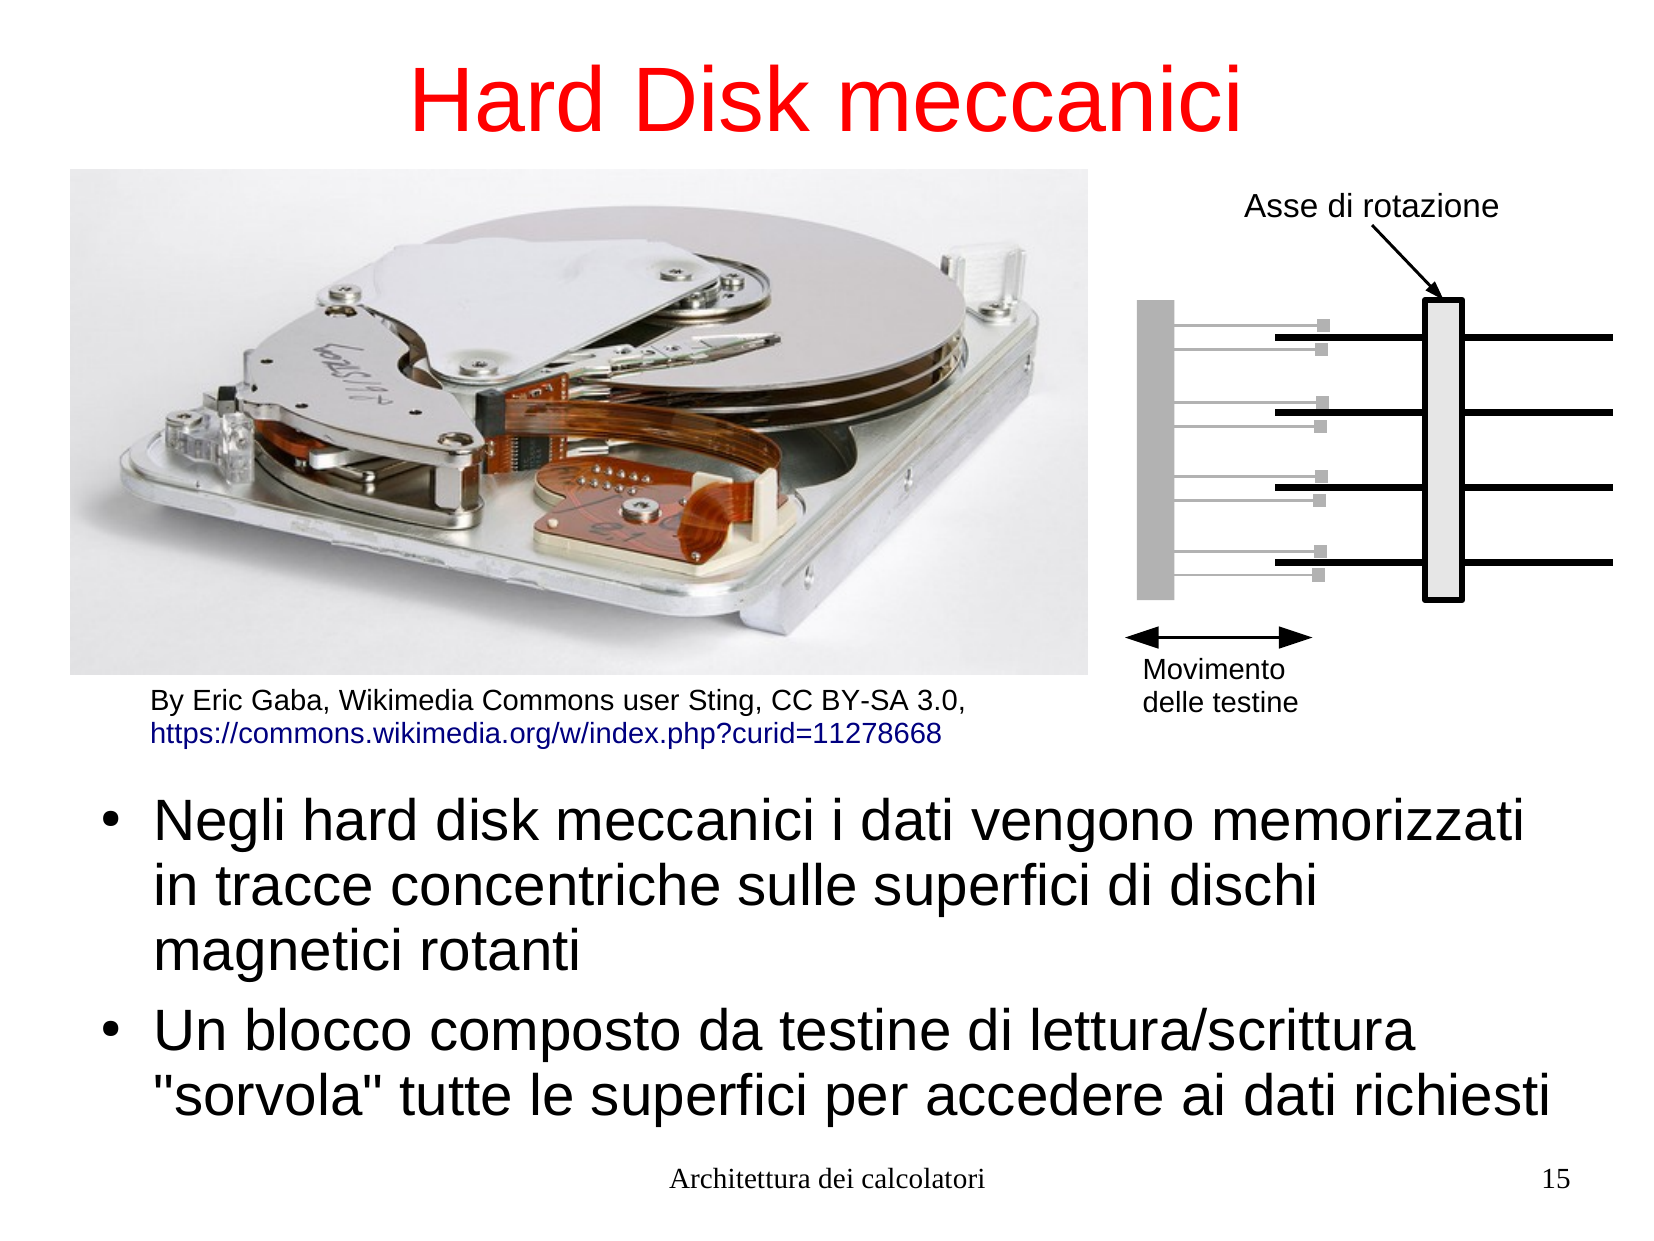

# Hard Disk meccanici
Asse di rotazione
Movimento delle testine
By Eric Gaba, Wikimedia Commons user Sting, CC BY-SA 3.0, https://commons.wikimedia.org/w/index.php?curid=11278668
Negli hard disk meccanici i dati vengono memorizzati in tracce concentriche sulle superfici di dischi magnetici rotanti
Un blocco composto da testine di lettura/scrittura "sorvola" tutte le superfici per accedere ai dati richiesti
Architettura dei calcolatori
15